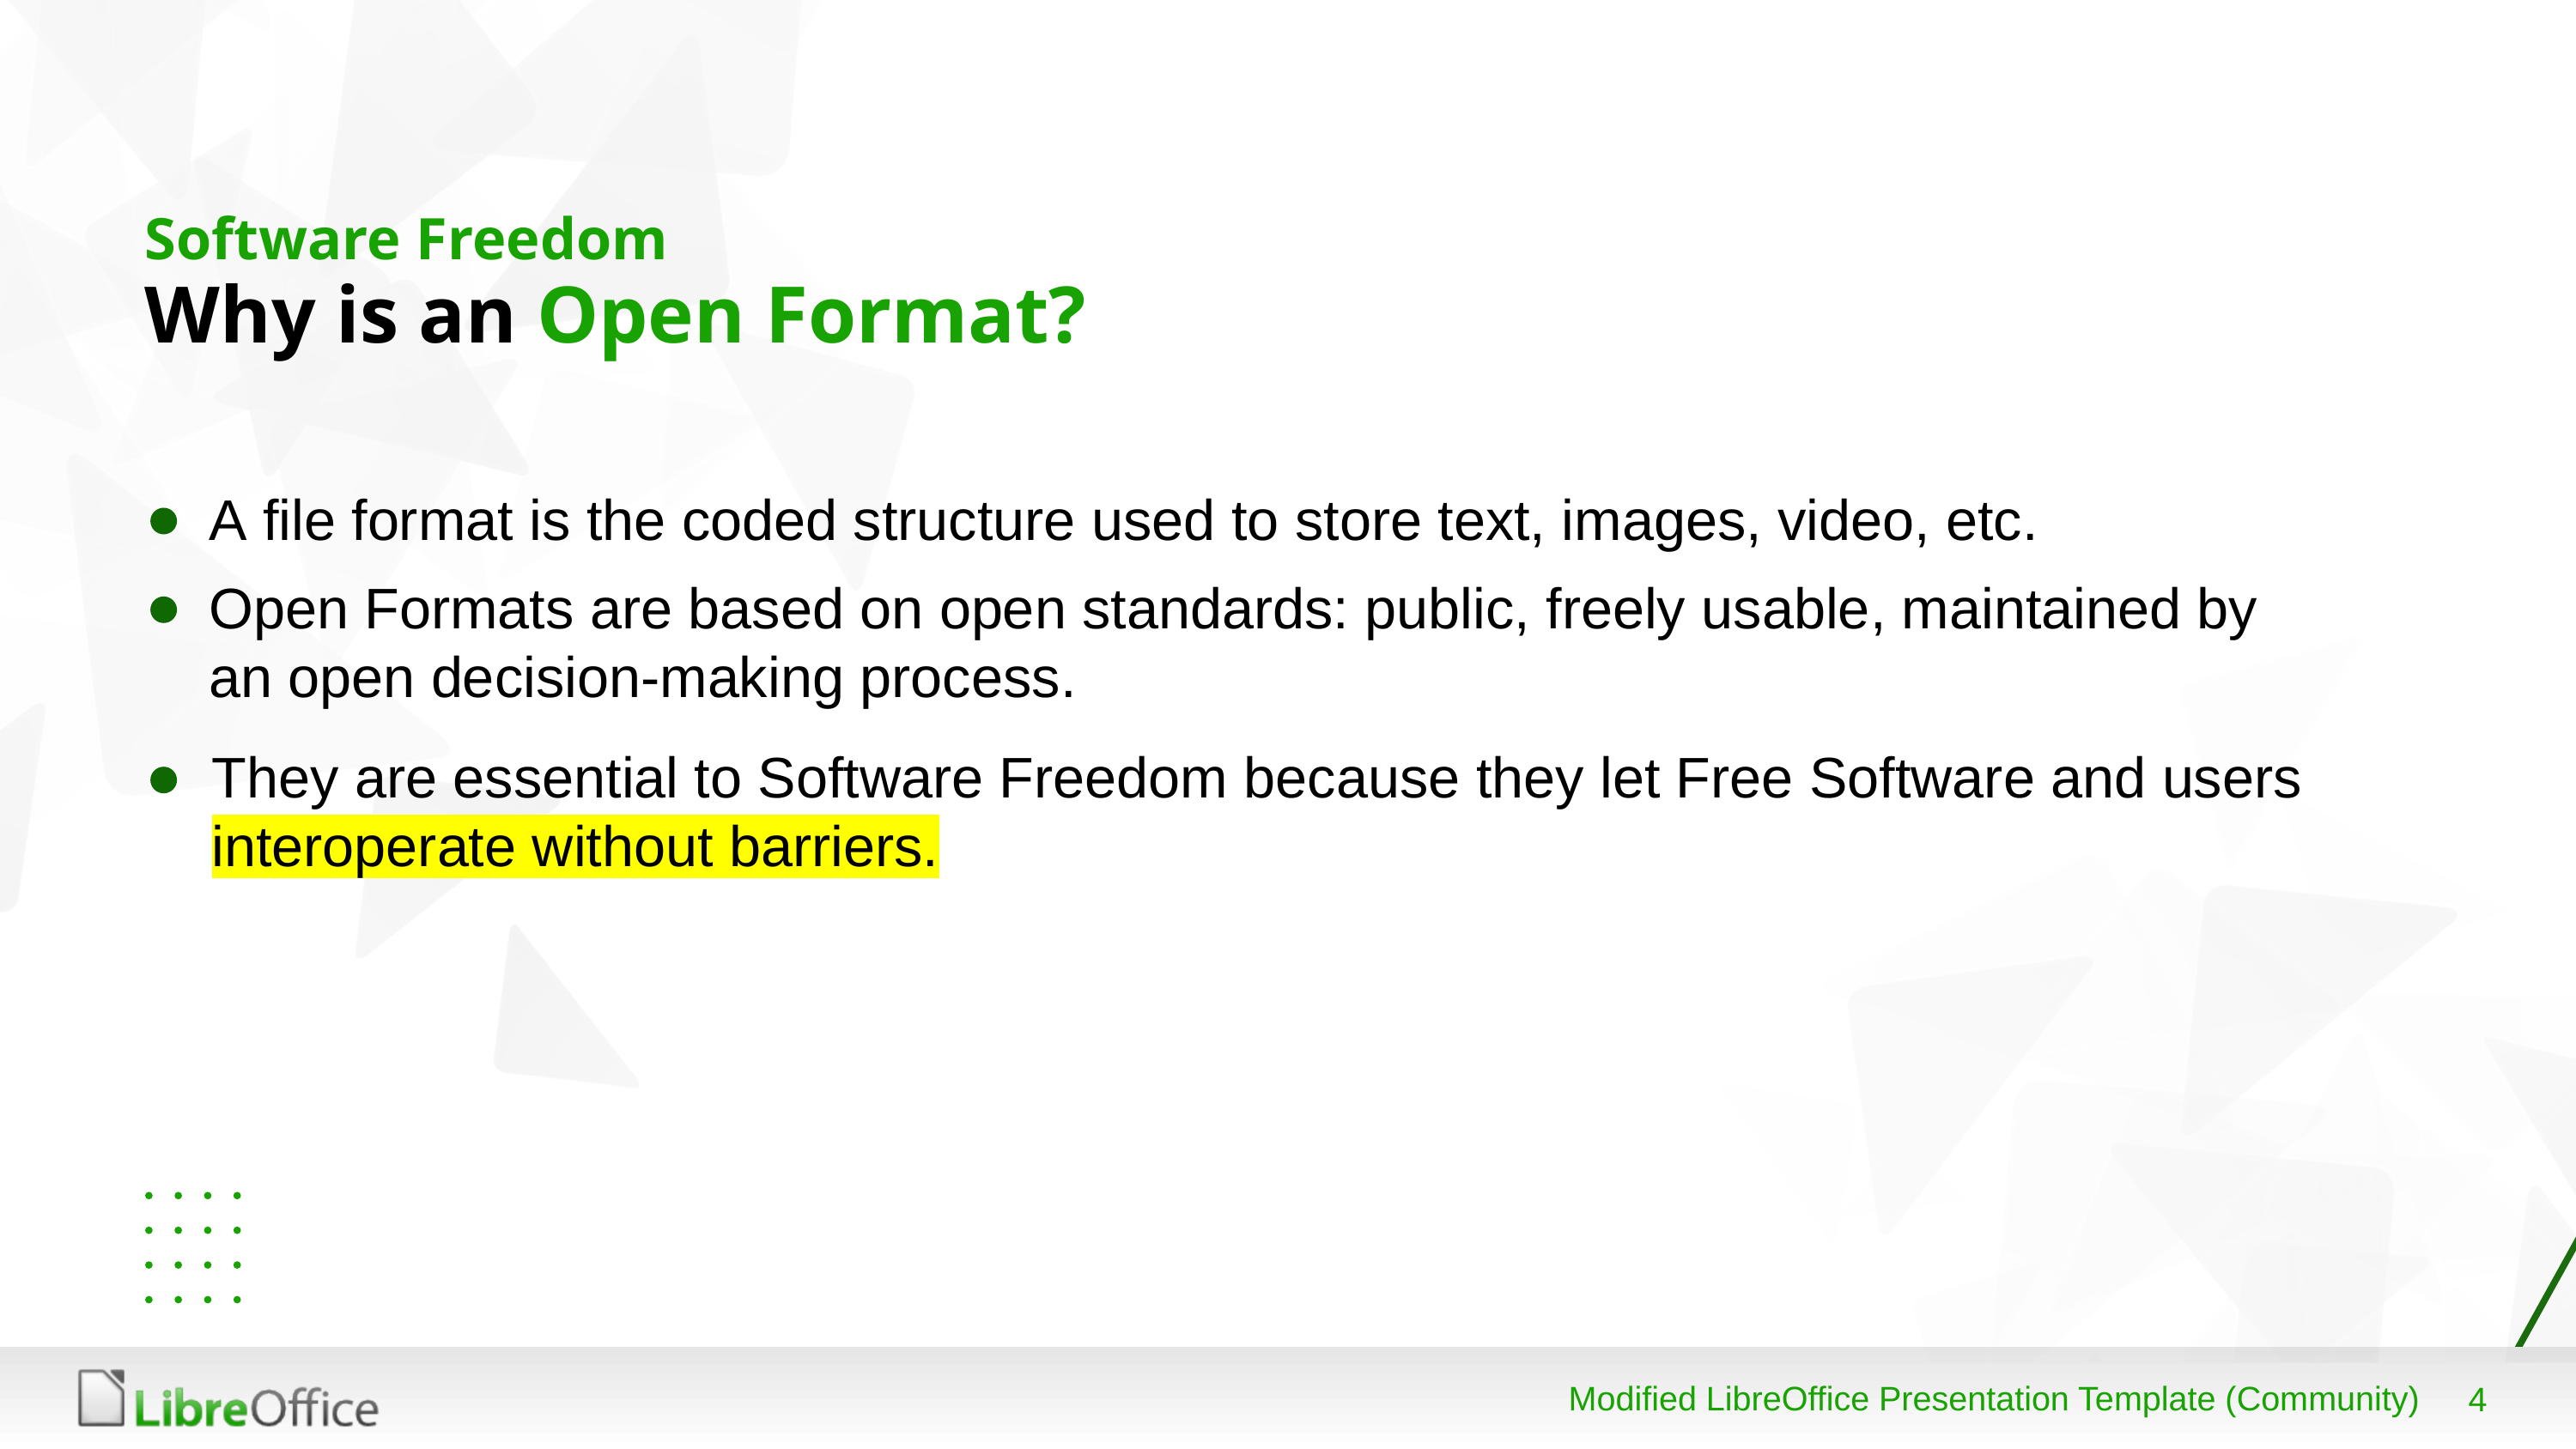

Software Freedom
Why is an Open Format?
A file format is the coded structure used to store text, images, video, etc.
Open Formats are based on open standards: public, freely usable, maintained by an open decision-making process.
They are essential to Software Freedom because they let Free Software and users interoperate without barriers.
Modified LibreOffice Presentation Template (Community)
4